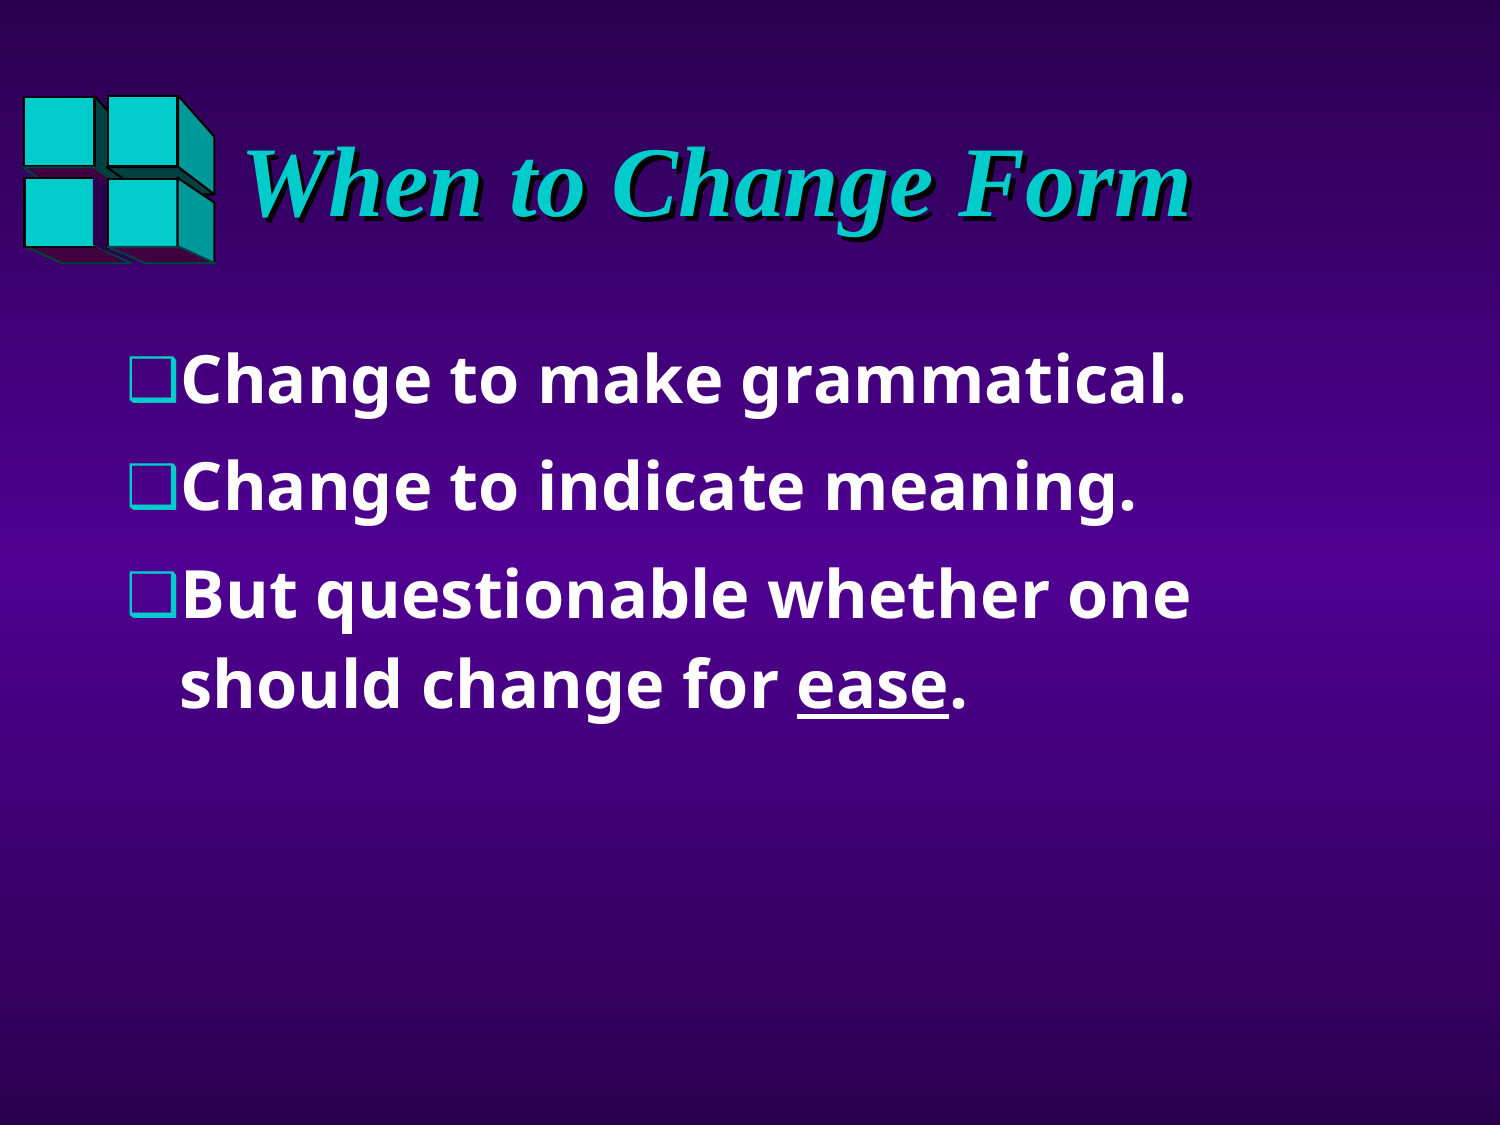

# When to Change Form
Change to make grammatical.
Change to indicate meaning.
But questionable whether one should change for ease.